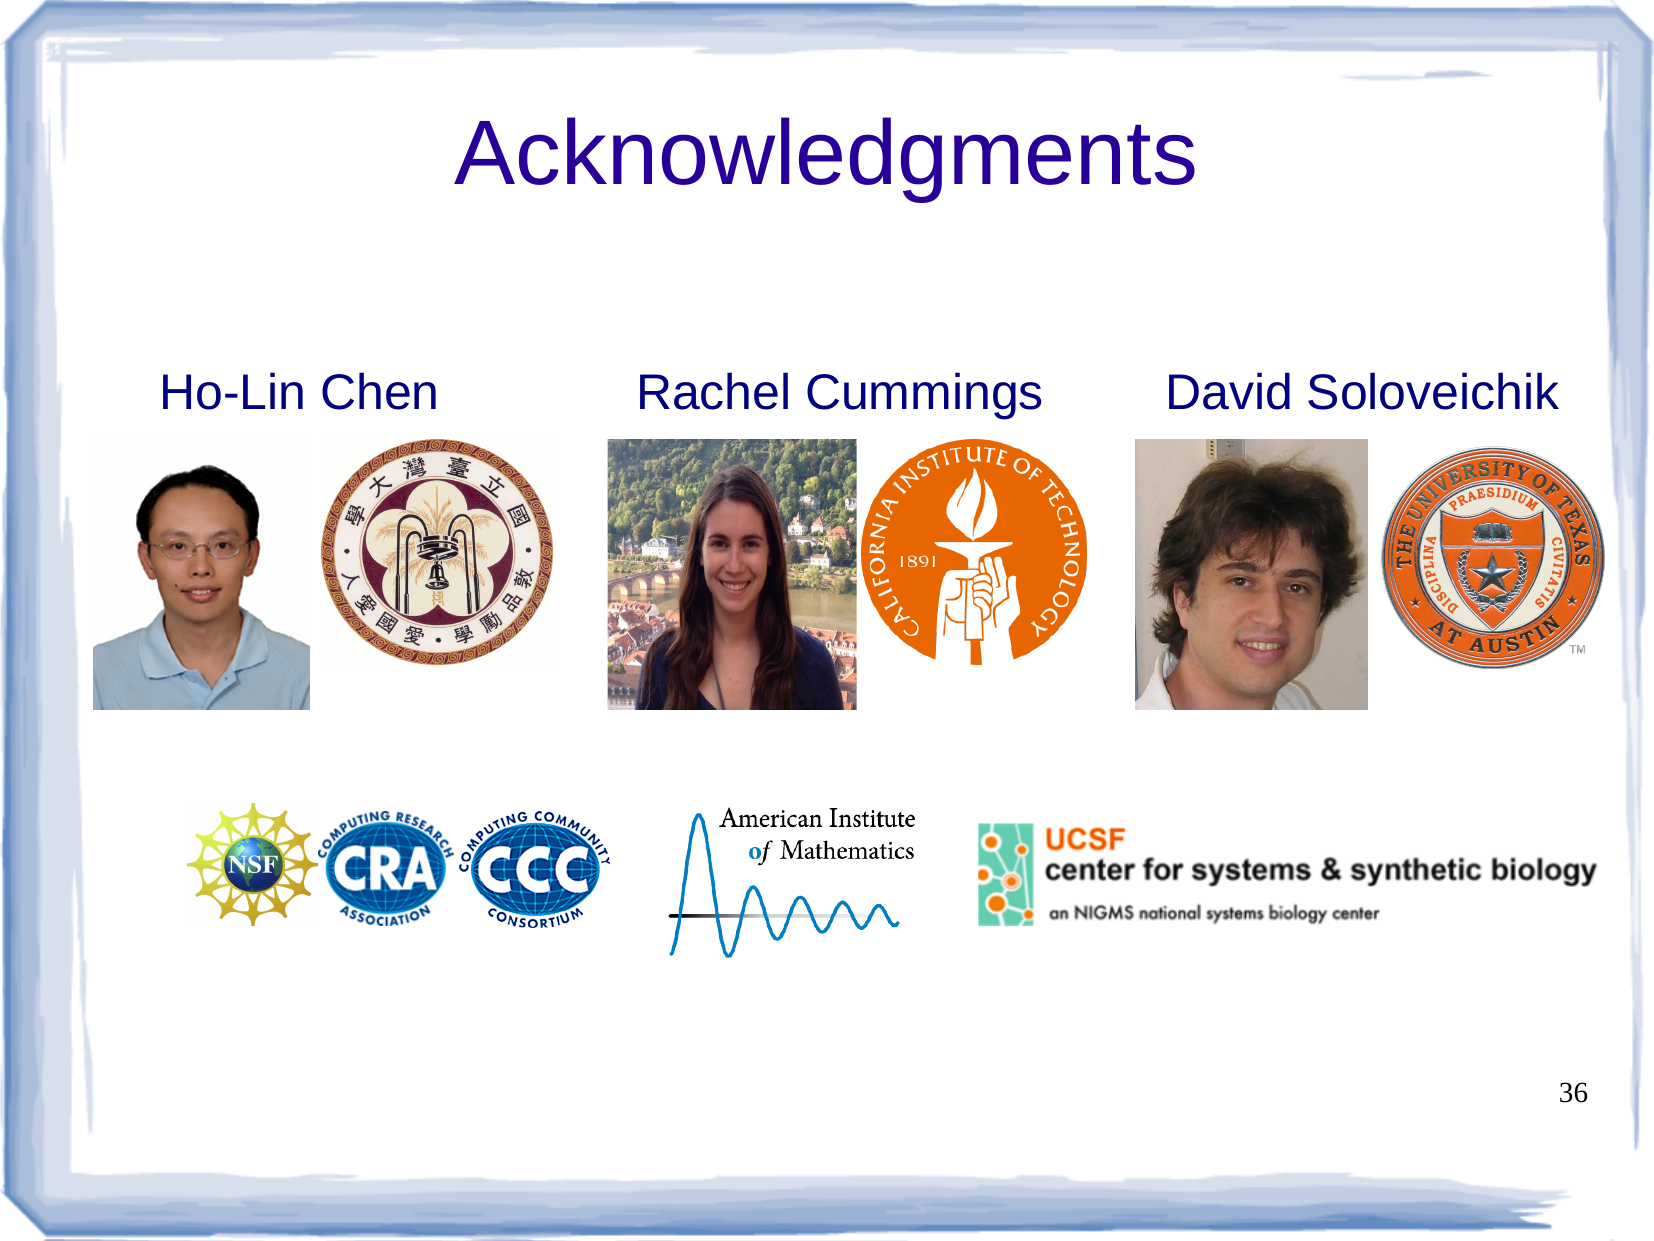

# Acknowledgments
Ho-Lin Chen
Rachel Cummings
David Soloveichik
36